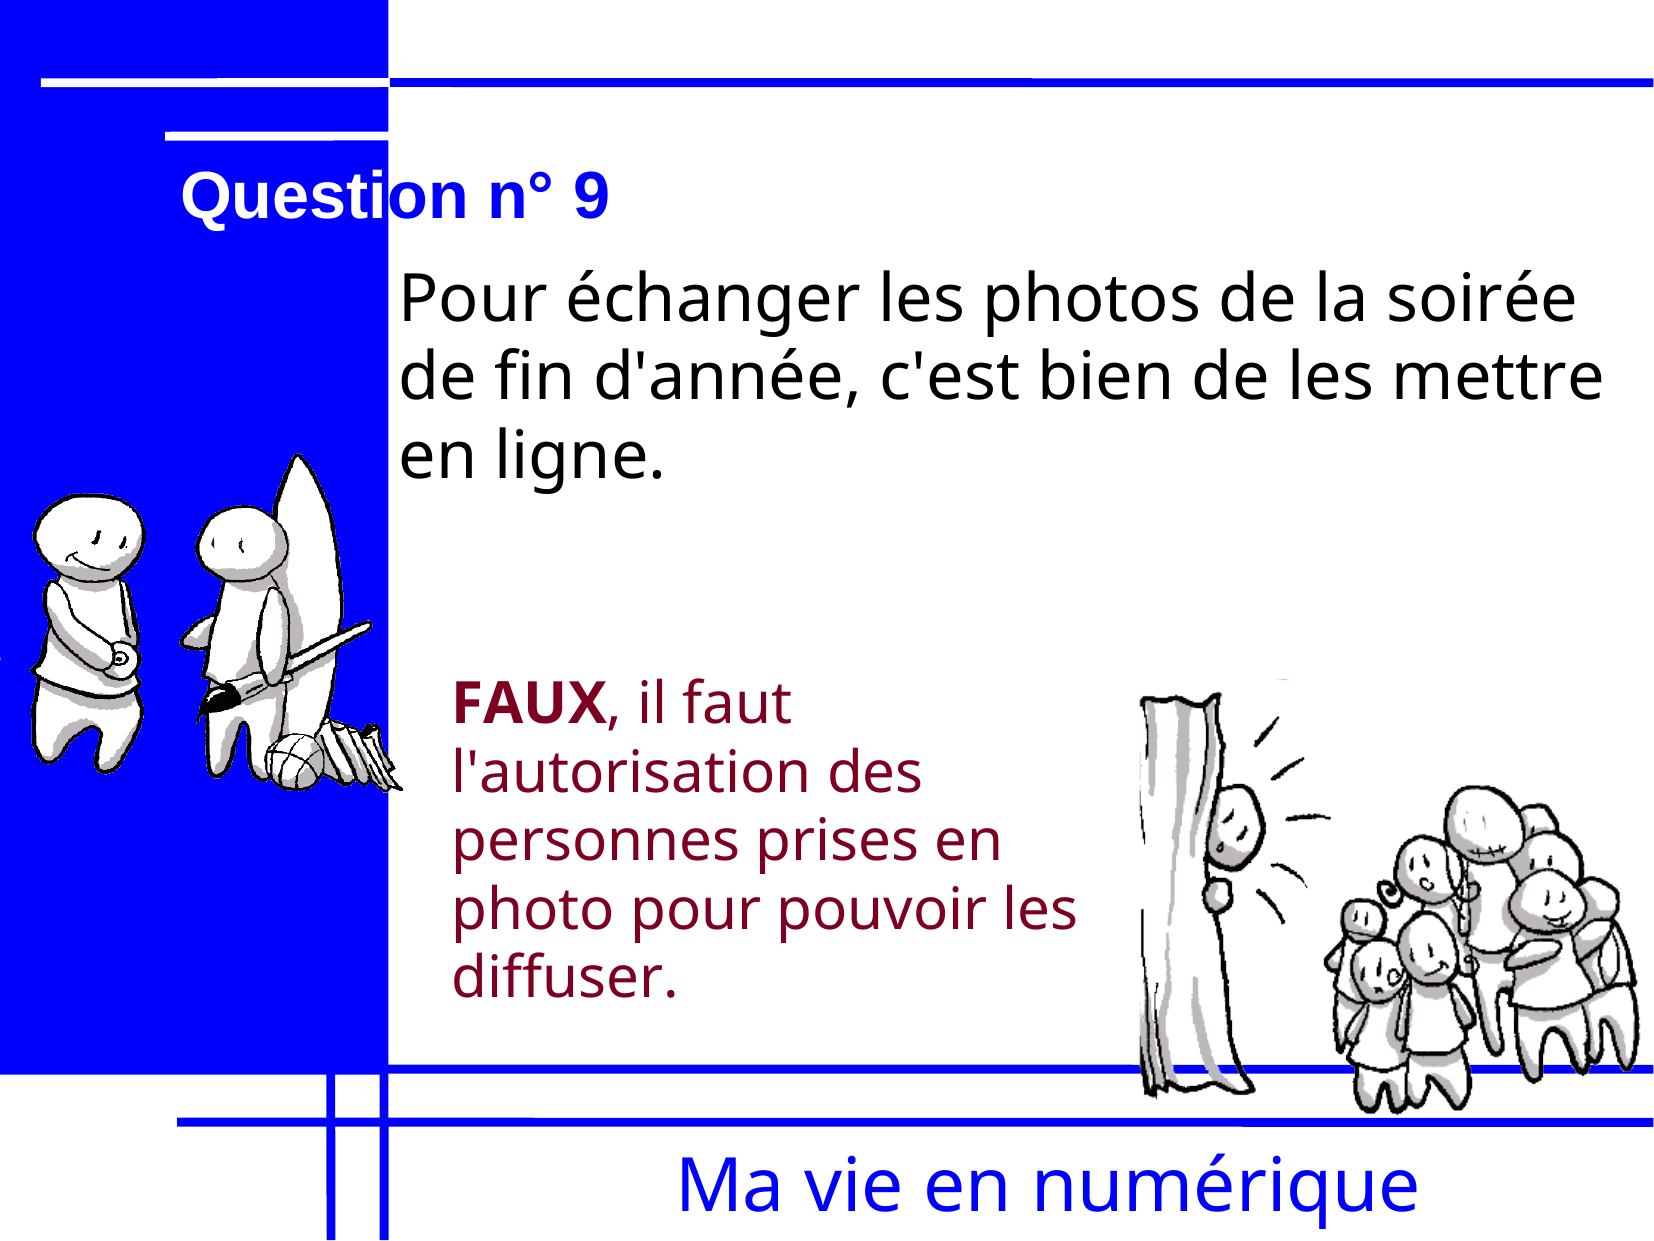

Question n° 9
Pour échanger les photos de la soirée de fin d'année, c'est bien de les mettre en ligne.
FAUX, il faut l'autorisation des personnes prises en photo pour pouvoir les diffuser.
Ma vie en numérique